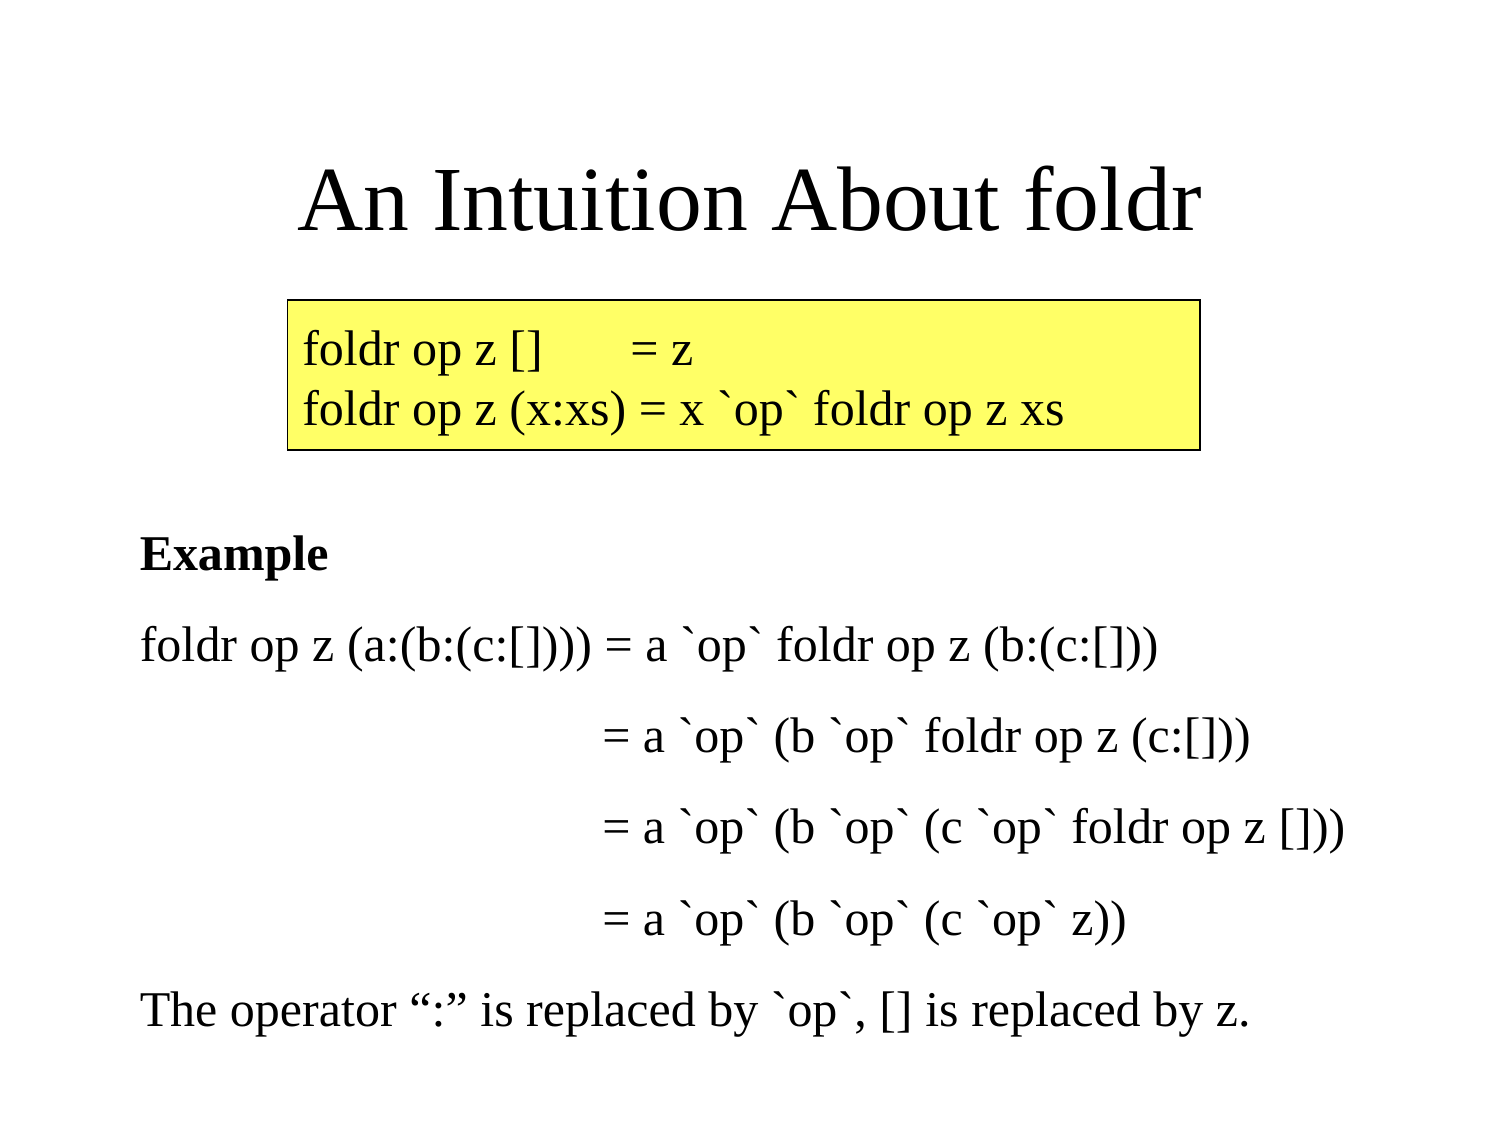

# An Intuition About foldr
foldr op z [] = z
foldr op z (x:xs) = x `op` foldr op z xs
Example
foldr op z (a:(b:(c:[]))) = a `op` foldr op z (b:(c:[]))
			 = a `op` (b `op` foldr op z (c:[]))
			 = a `op` (b `op` (c `op` foldr op z []))
			 = a `op` (b `op` (c `op` z))
The operator “:” is replaced by `op`, [] is replaced by z.